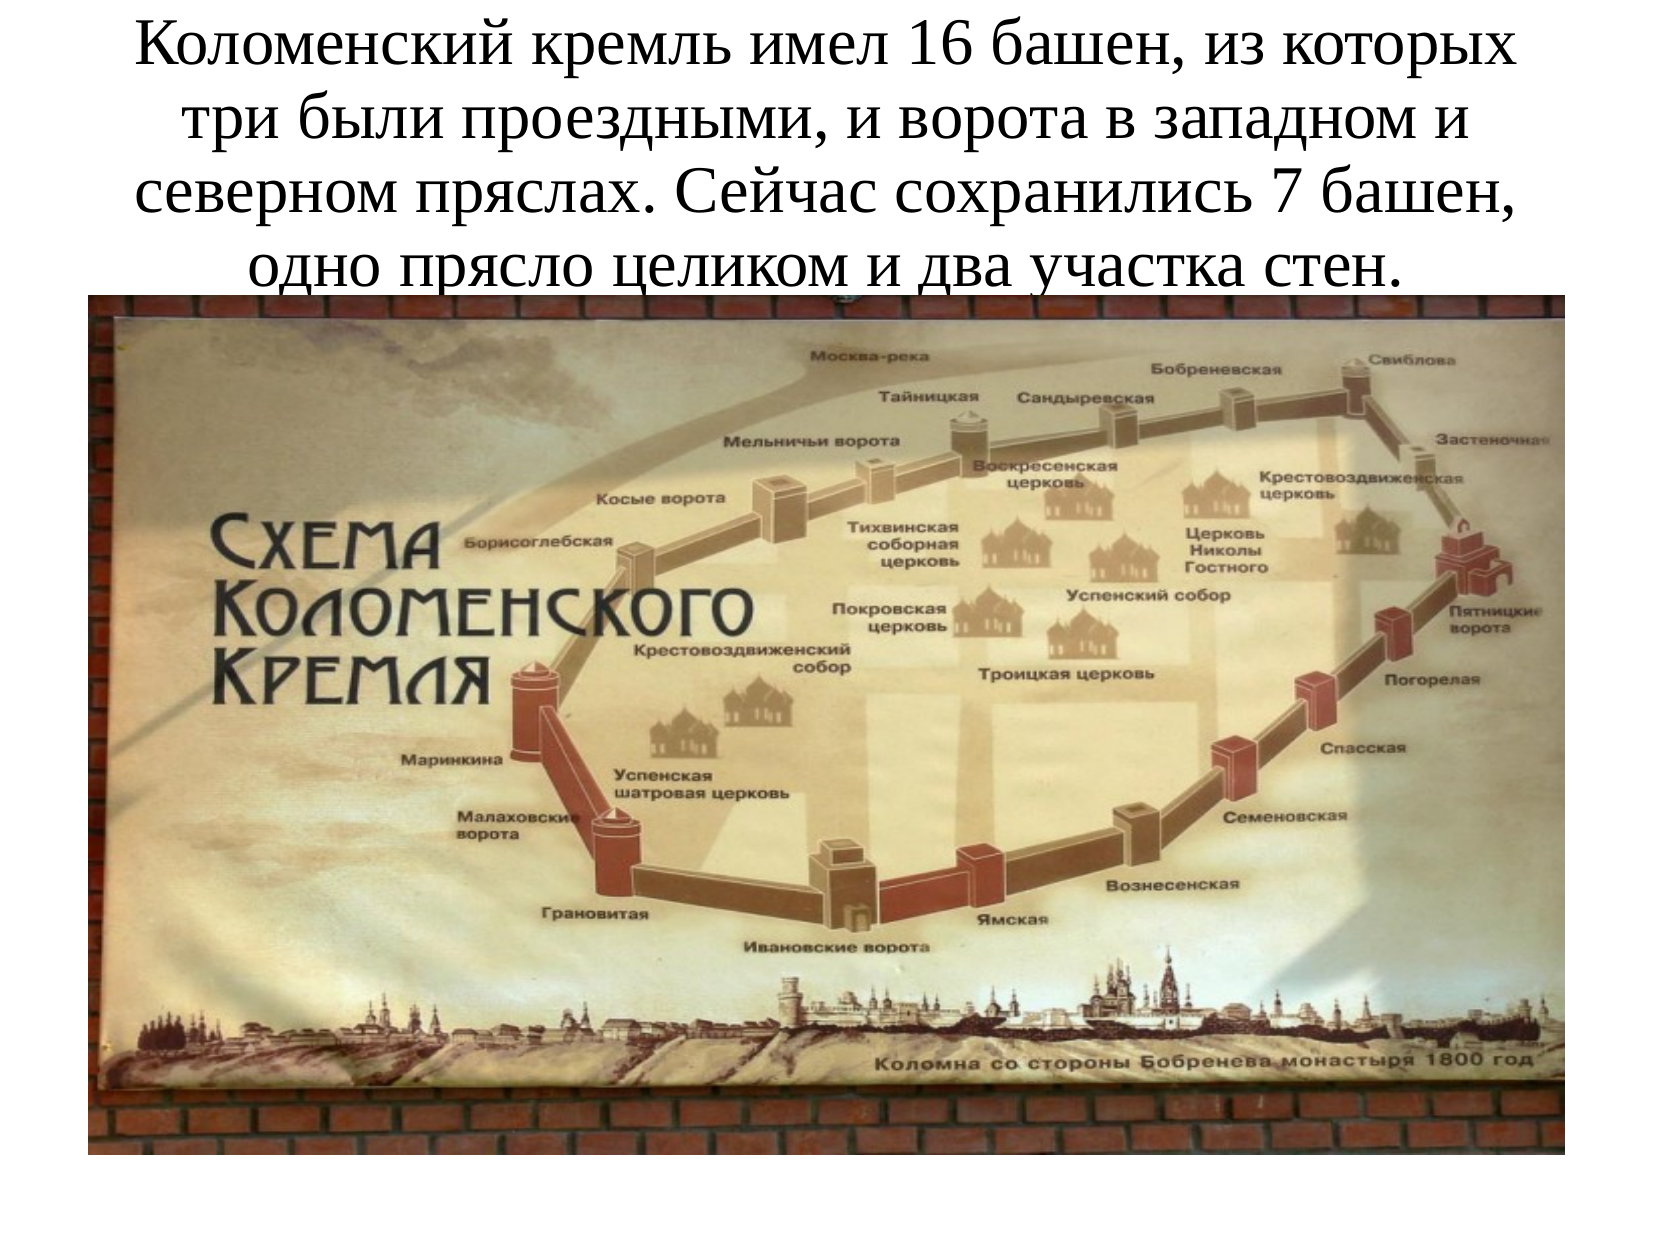

# Коломенский кремль имел 16 башен, из которых три были проездными, и ворота в западном и северном пряслах. Сейчас сохранились 7 башен, одно прясло целиком и два участка стен.